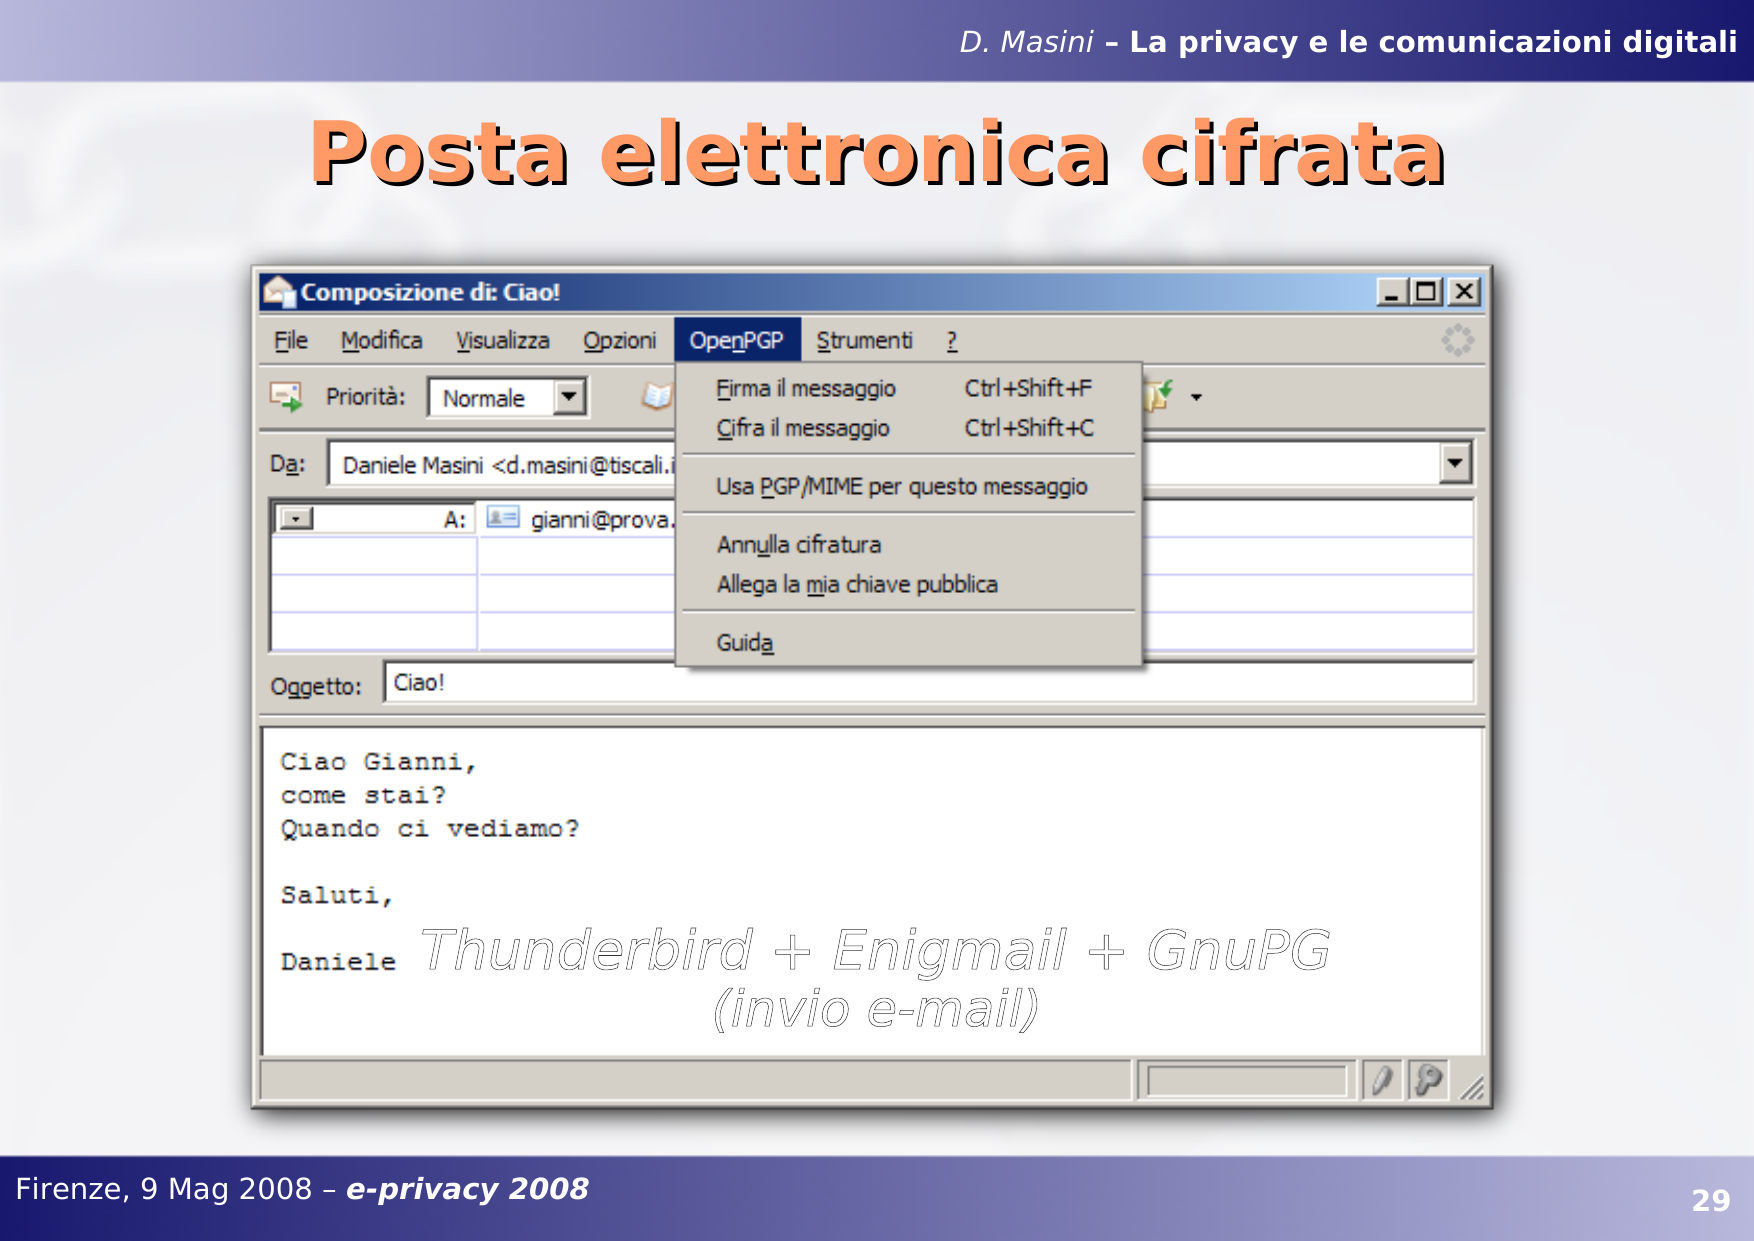

# Posta elettronica cifrata
Thunderbird + Enigmail + GnuPG
(invio e-mail)